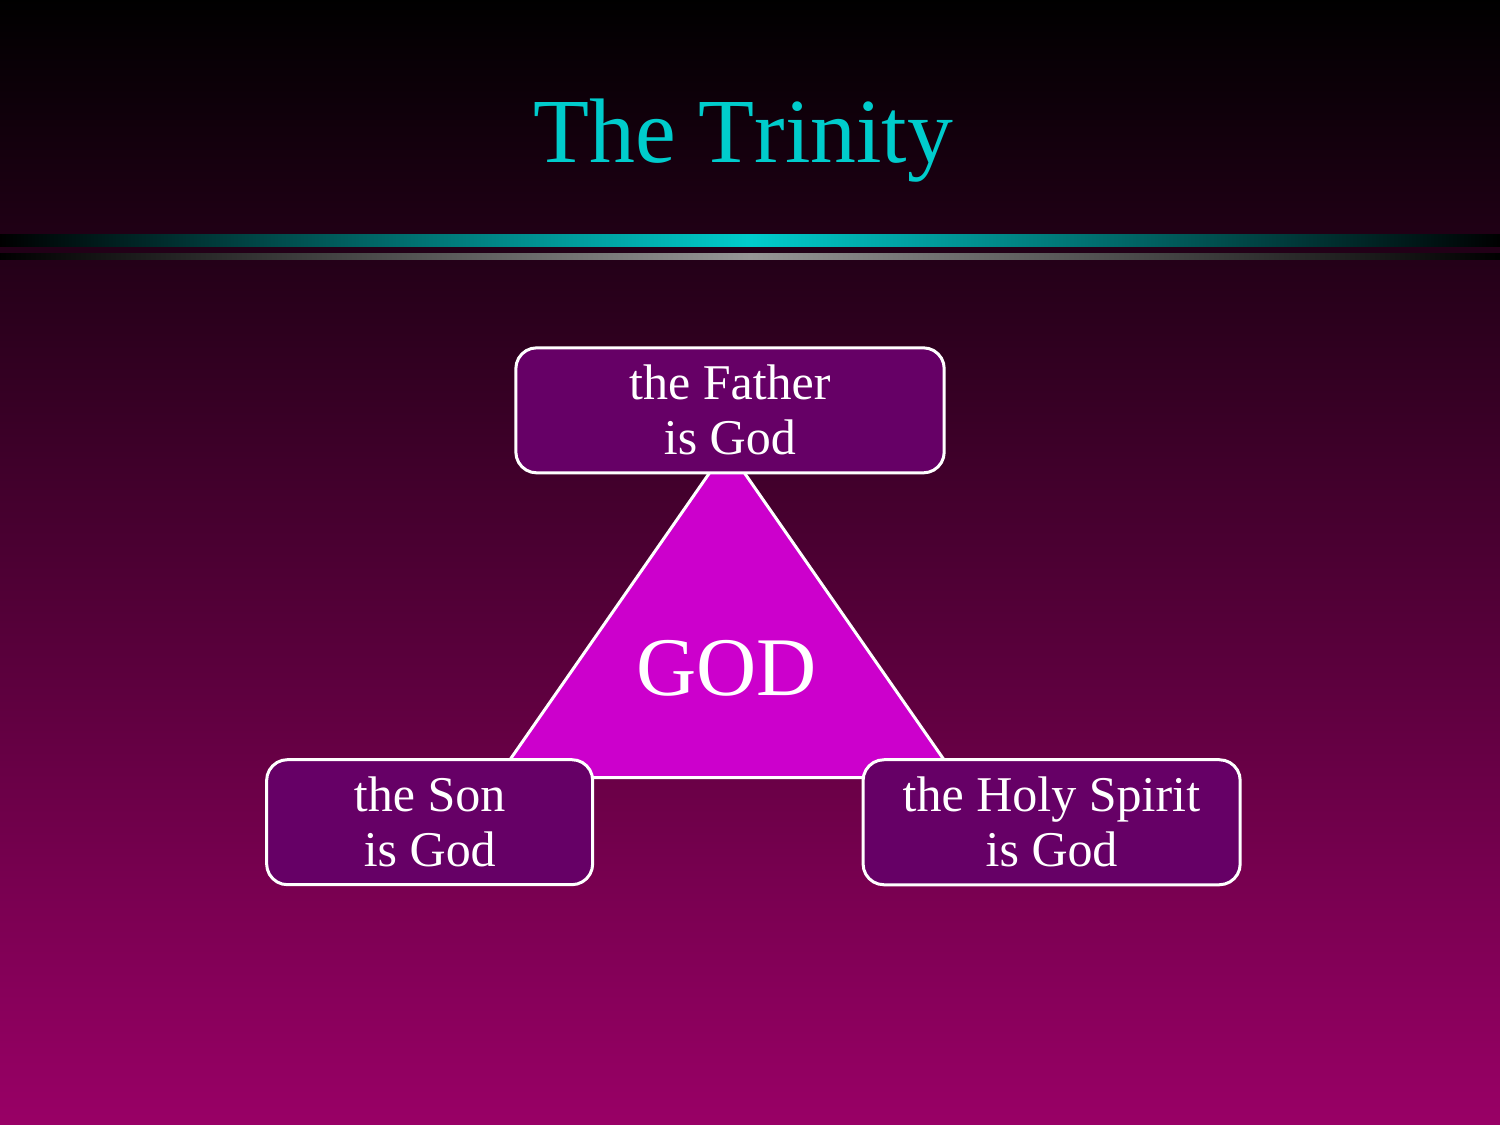

# The Trinity
the Father
is God
GOD
the Son
is God
the Holy Spirit
is God